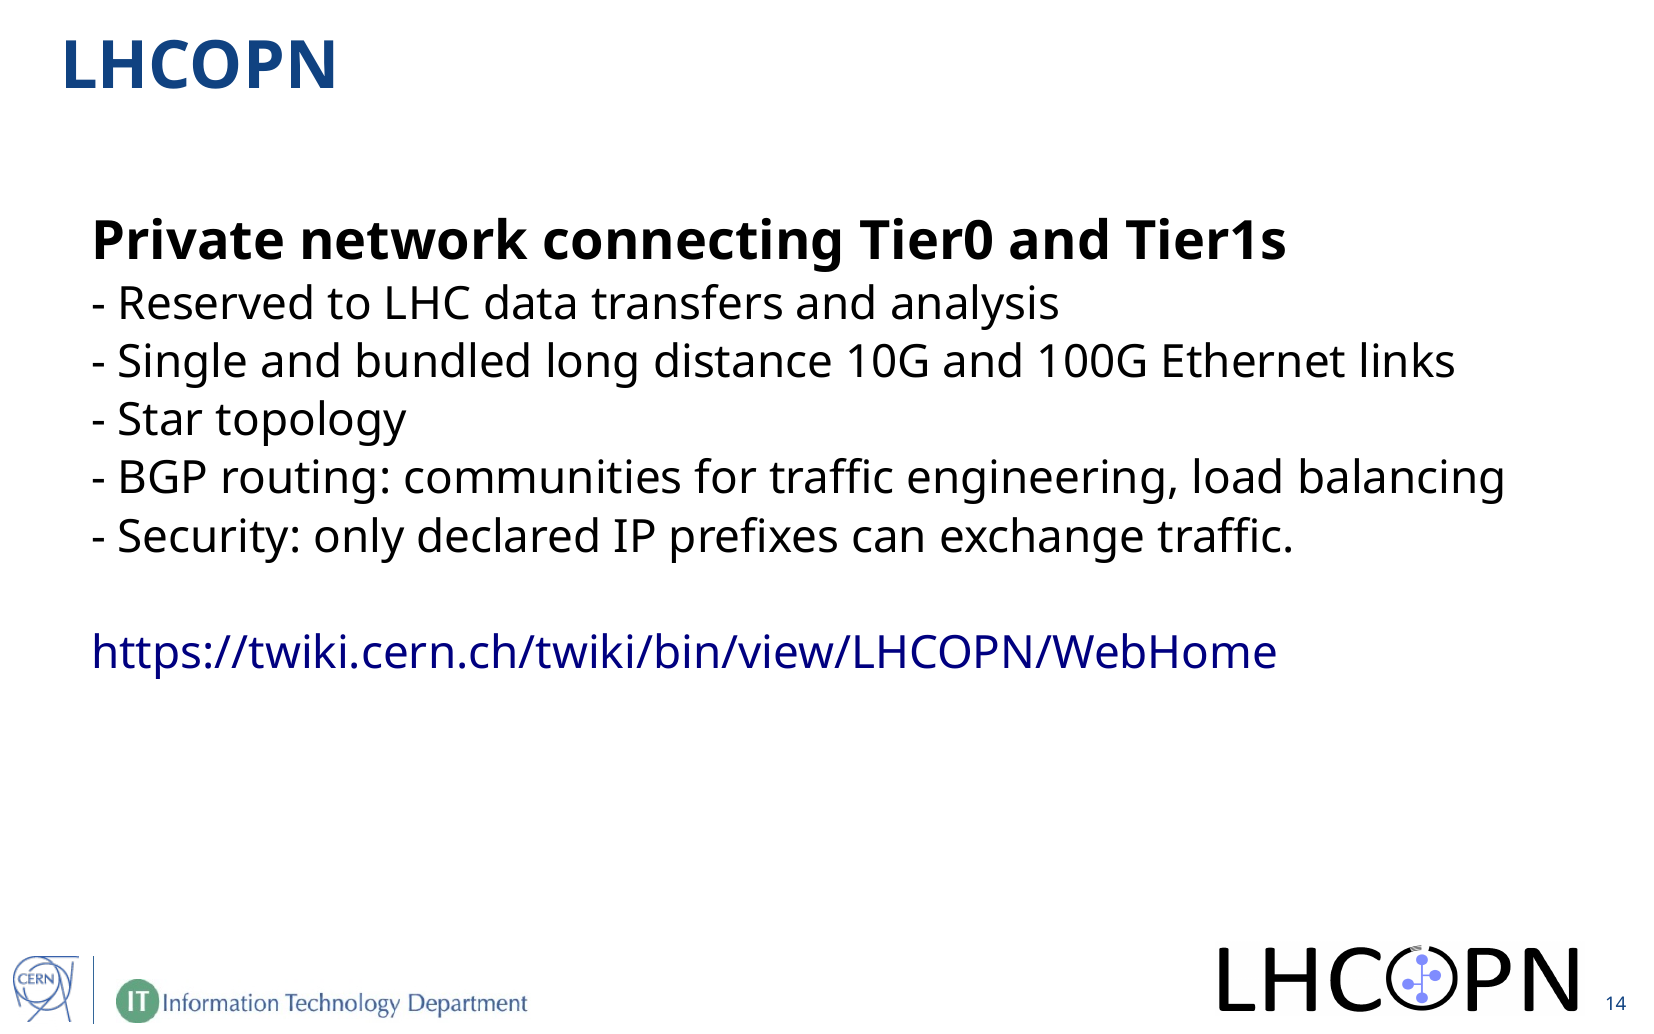

# LHCOPN
Private network connecting Tier0 and Tier1s
- Reserved to LHC data transfers and analysis
- Single and bundled long distance 10G and 100G Ethernet links
- Star topology
- BGP routing: communities for traffic engineering, load balancing
- Security: only declared IP prefixes can exchange traffic.
https://twiki.cern.ch/twiki/bin/view/LHCOPN/WebHome